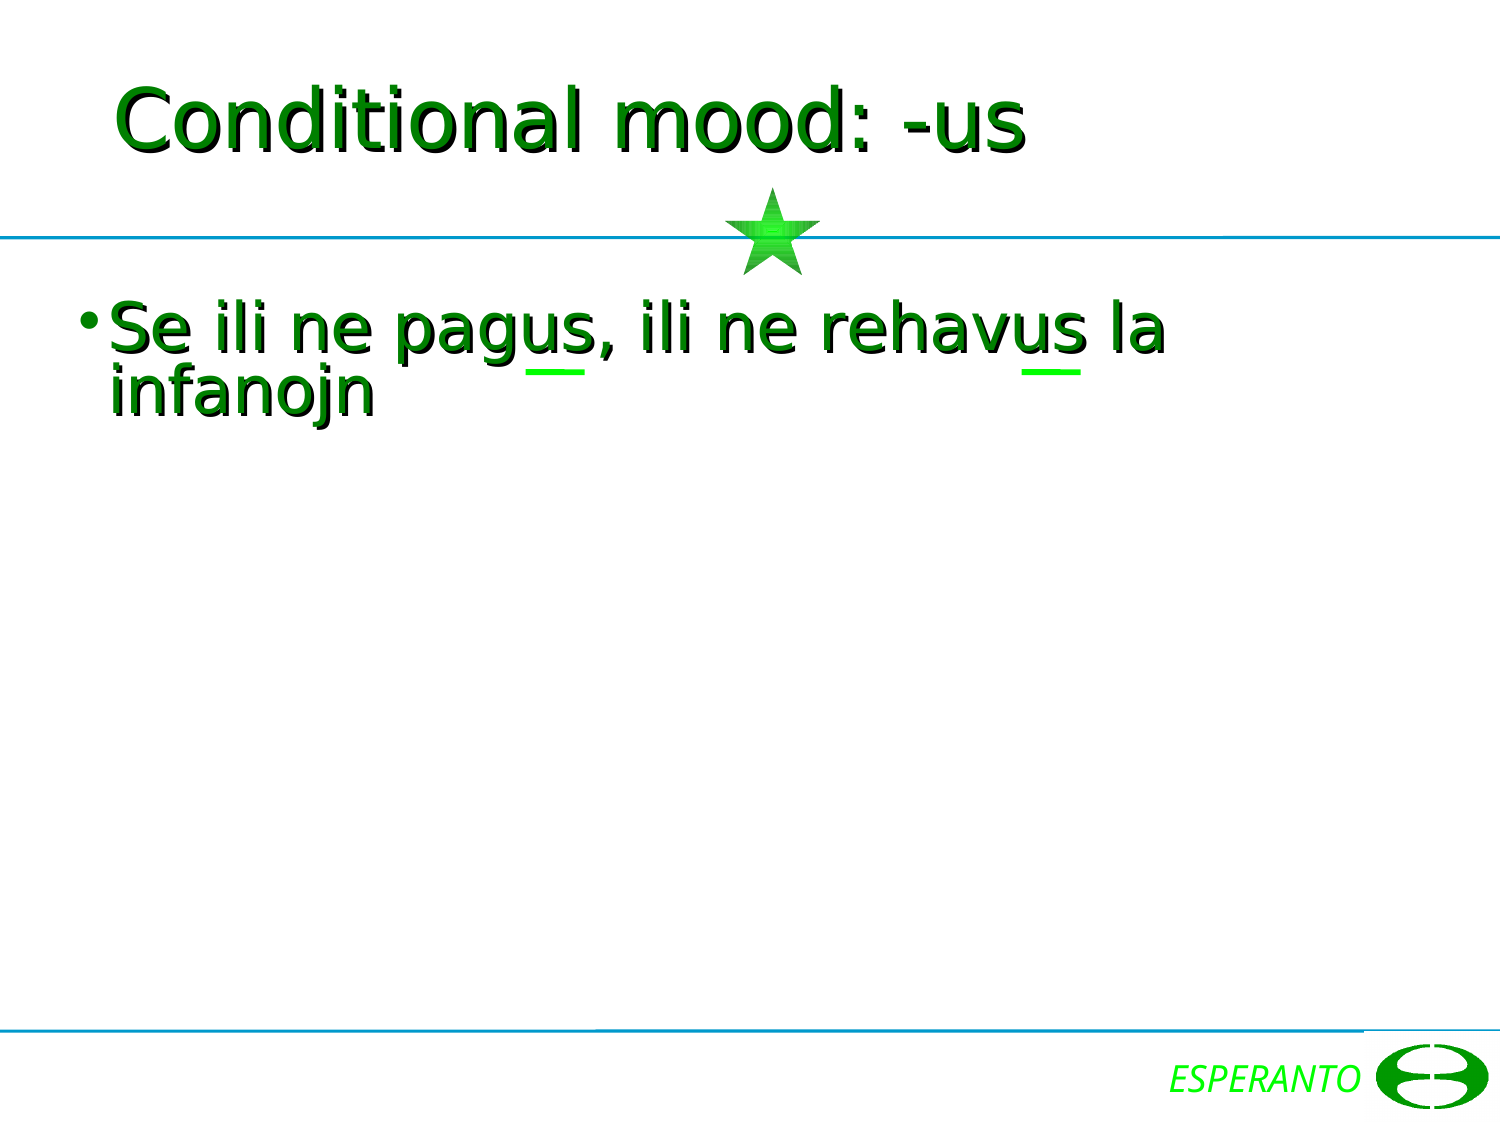

# Conditional mood: -us
Se ili ne pagus, ili ne rehavus la infanojn